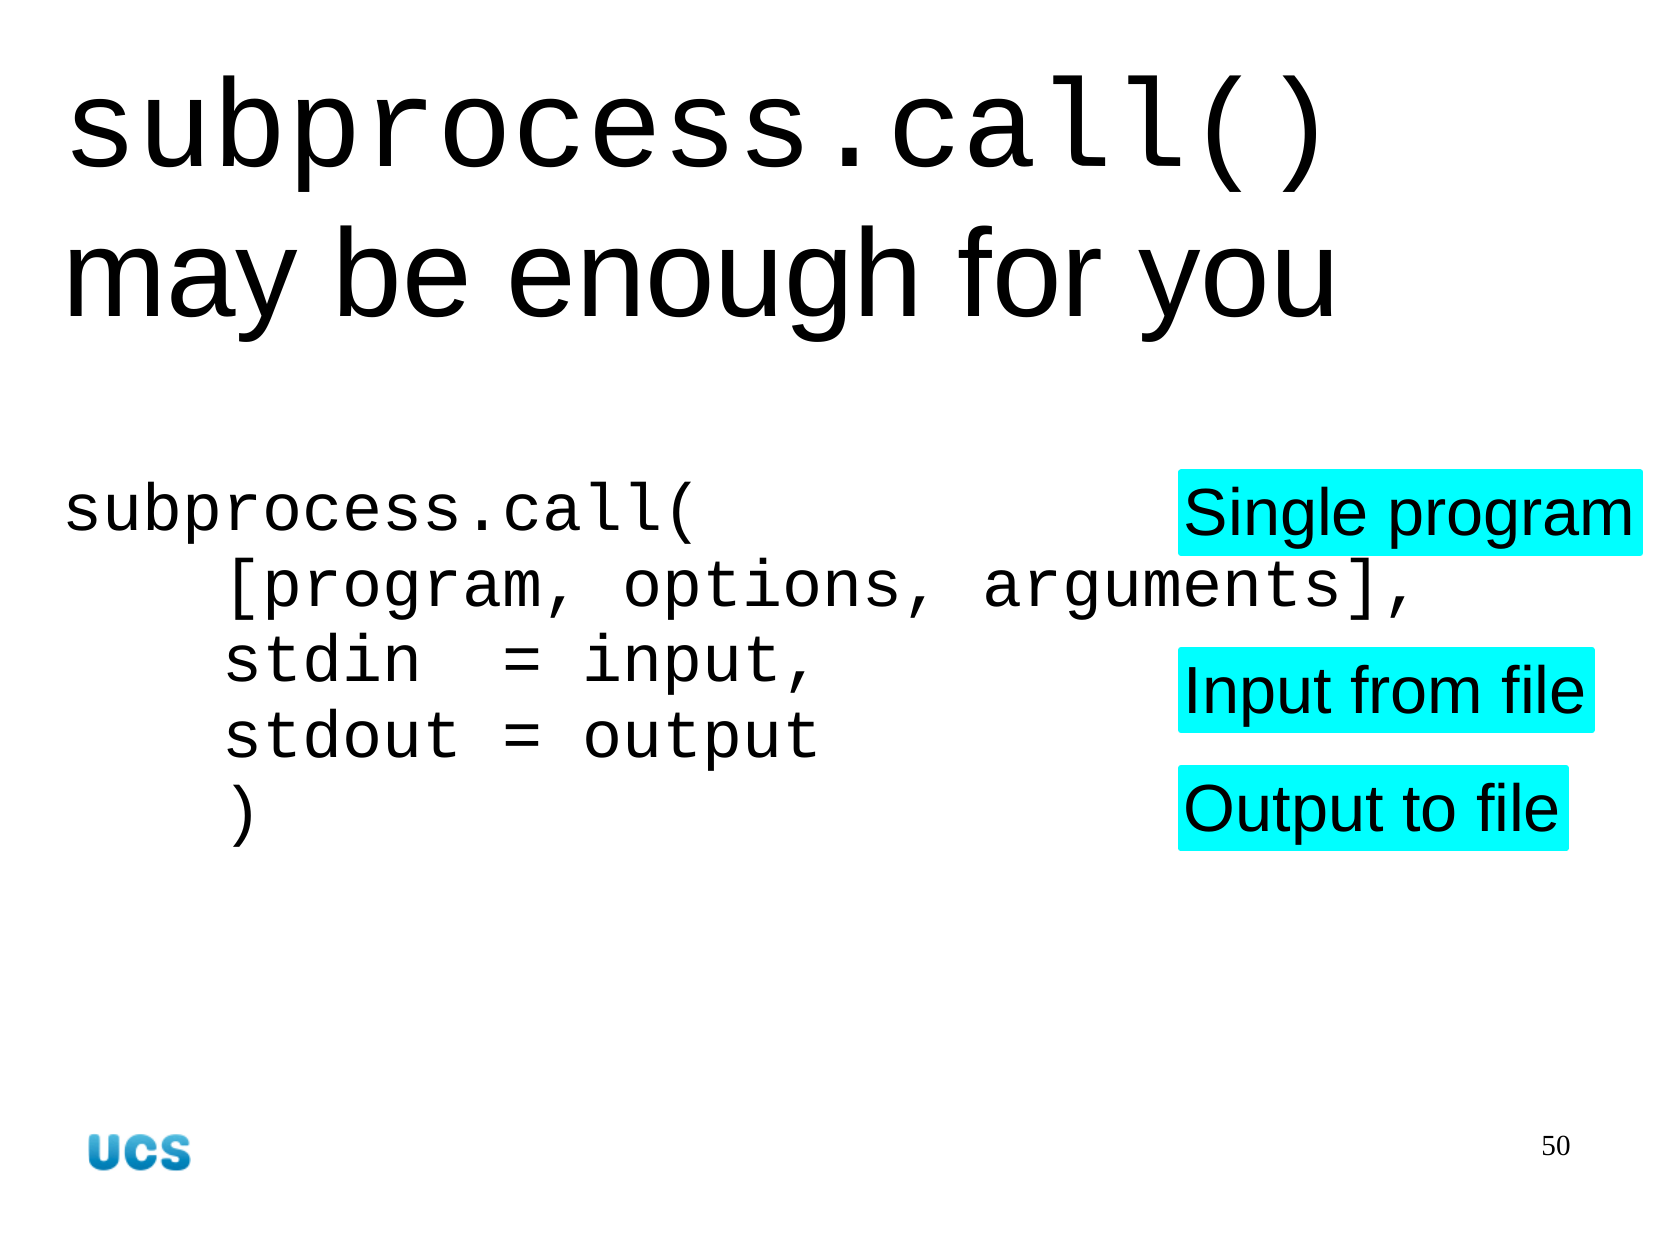

subprocess.call()
may be enough for you
subprocess.call(
 [program, options, arguments],
 stdin = input,
 stdout = output
 )
Single program
Input from file
Output to file
50